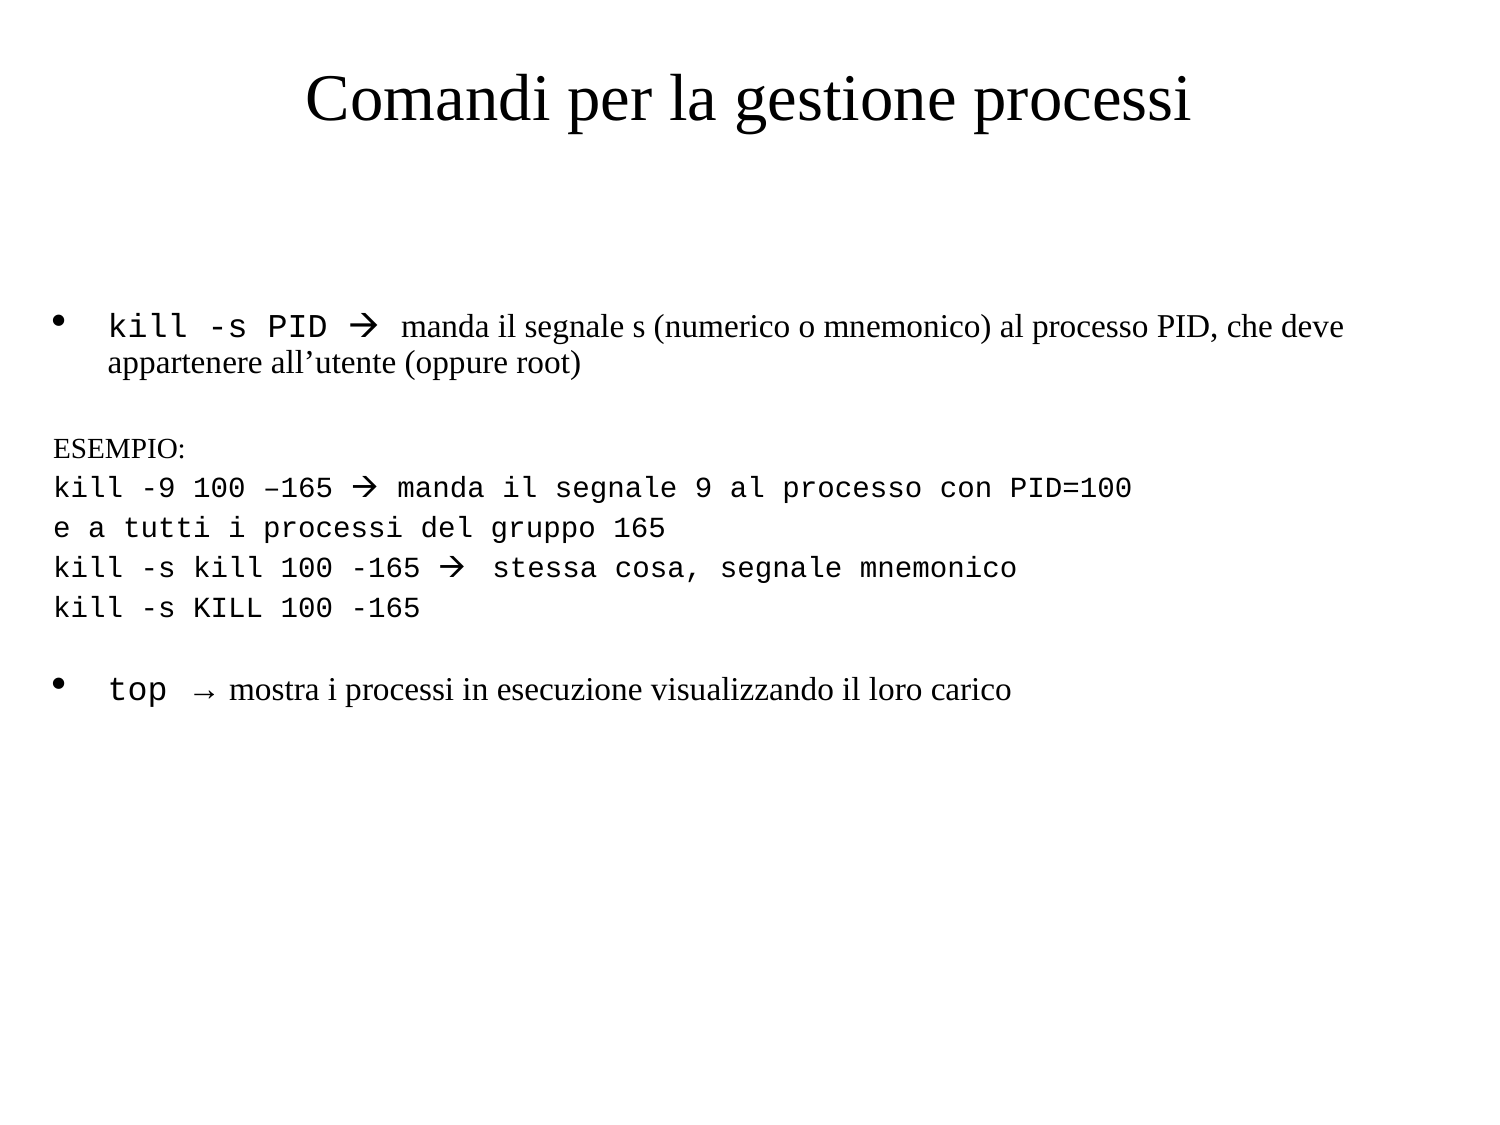

# Comandi per la gestione processi
kill -s PID  manda il segnale s (numerico o mnemonico) al processo PID, che deve appartenere all’utente (oppure root)
ESEMPIO:
kill -9 100 –165  manda il segnale 9 al processo con PID=100
e a tutti i processi del gruppo 165
kill -s kill 100 -165  stessa cosa, segnale mnemonico
kill -s KILL 100 -165
top → mostra i processi in esecuzione visualizzando il loro carico